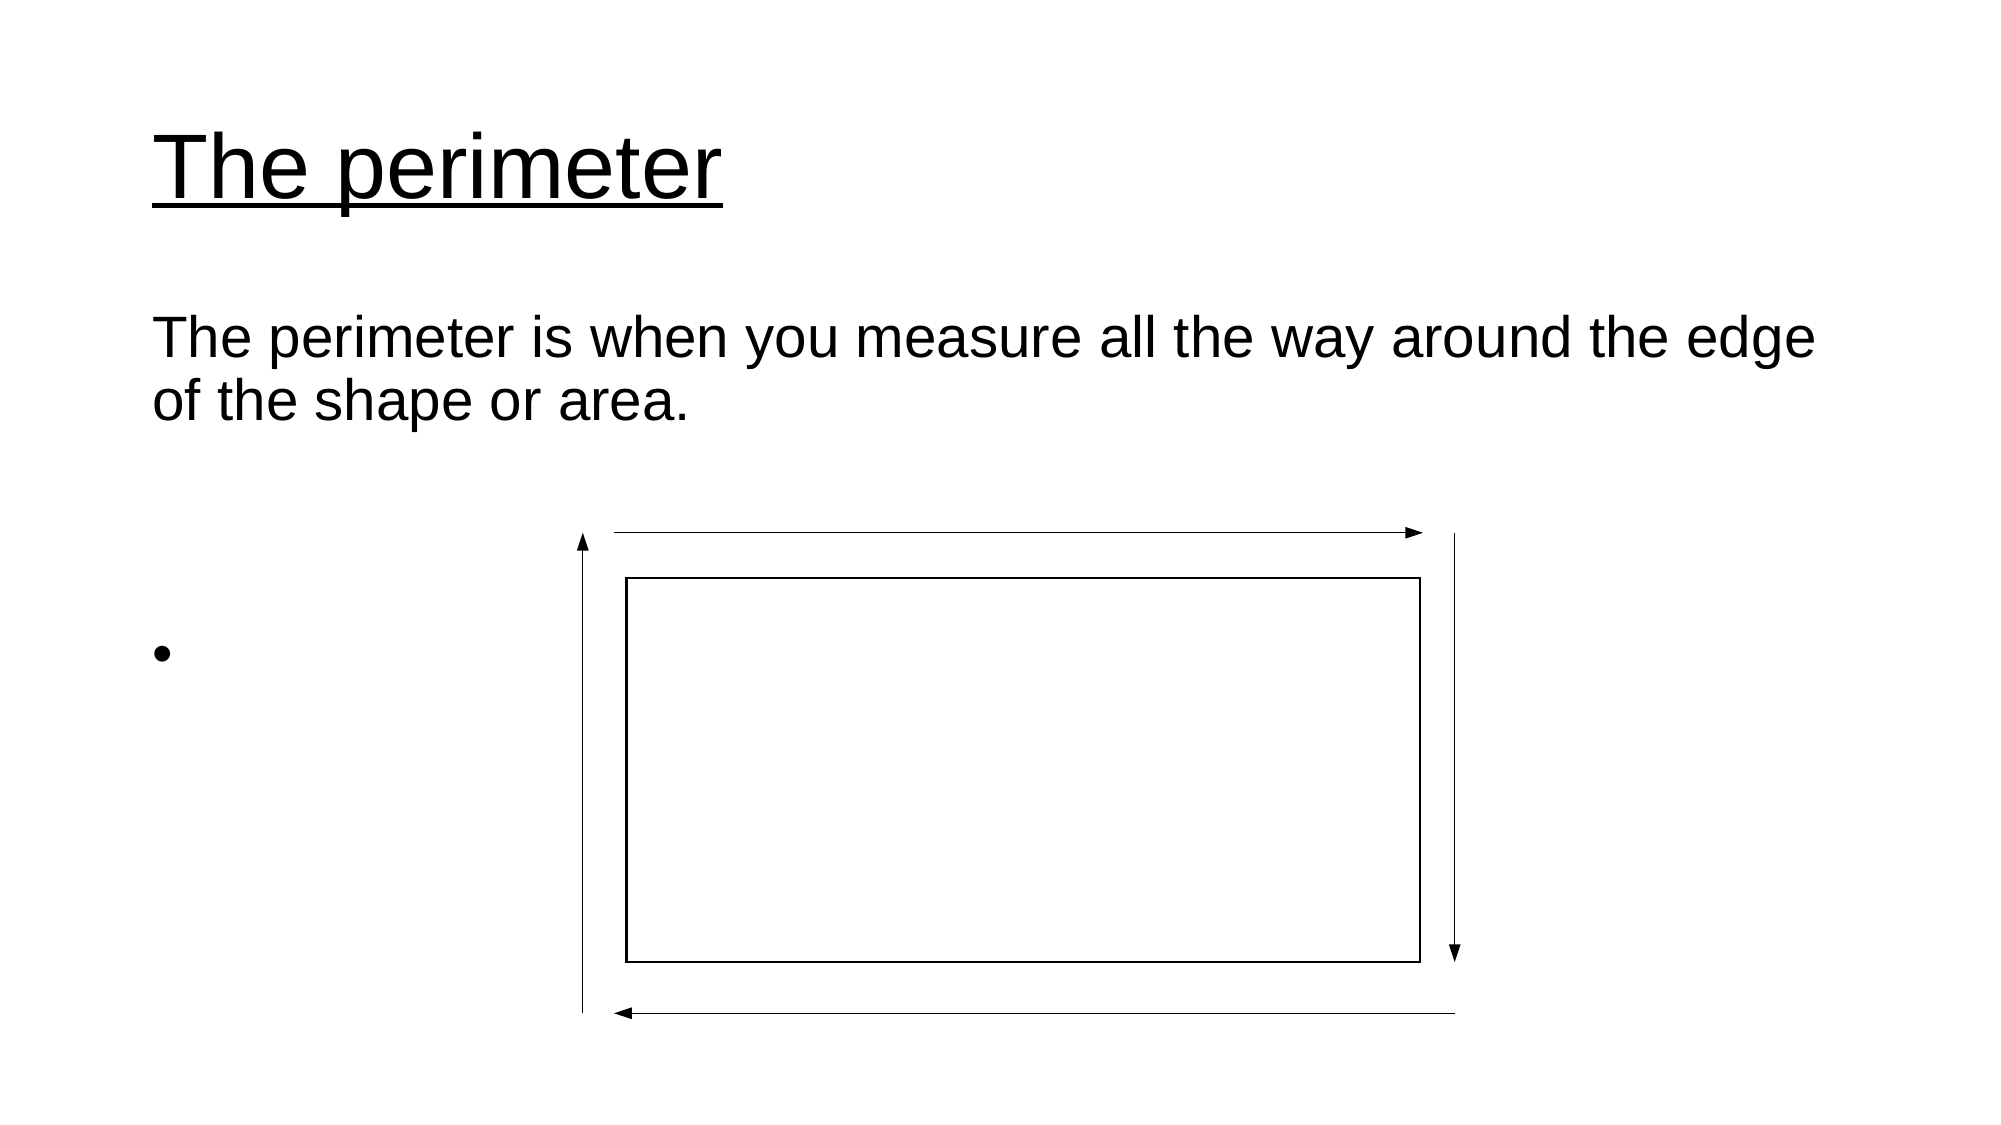

# The perimeter
The perimeter is when you measure all the way around the edge of the shape or area.